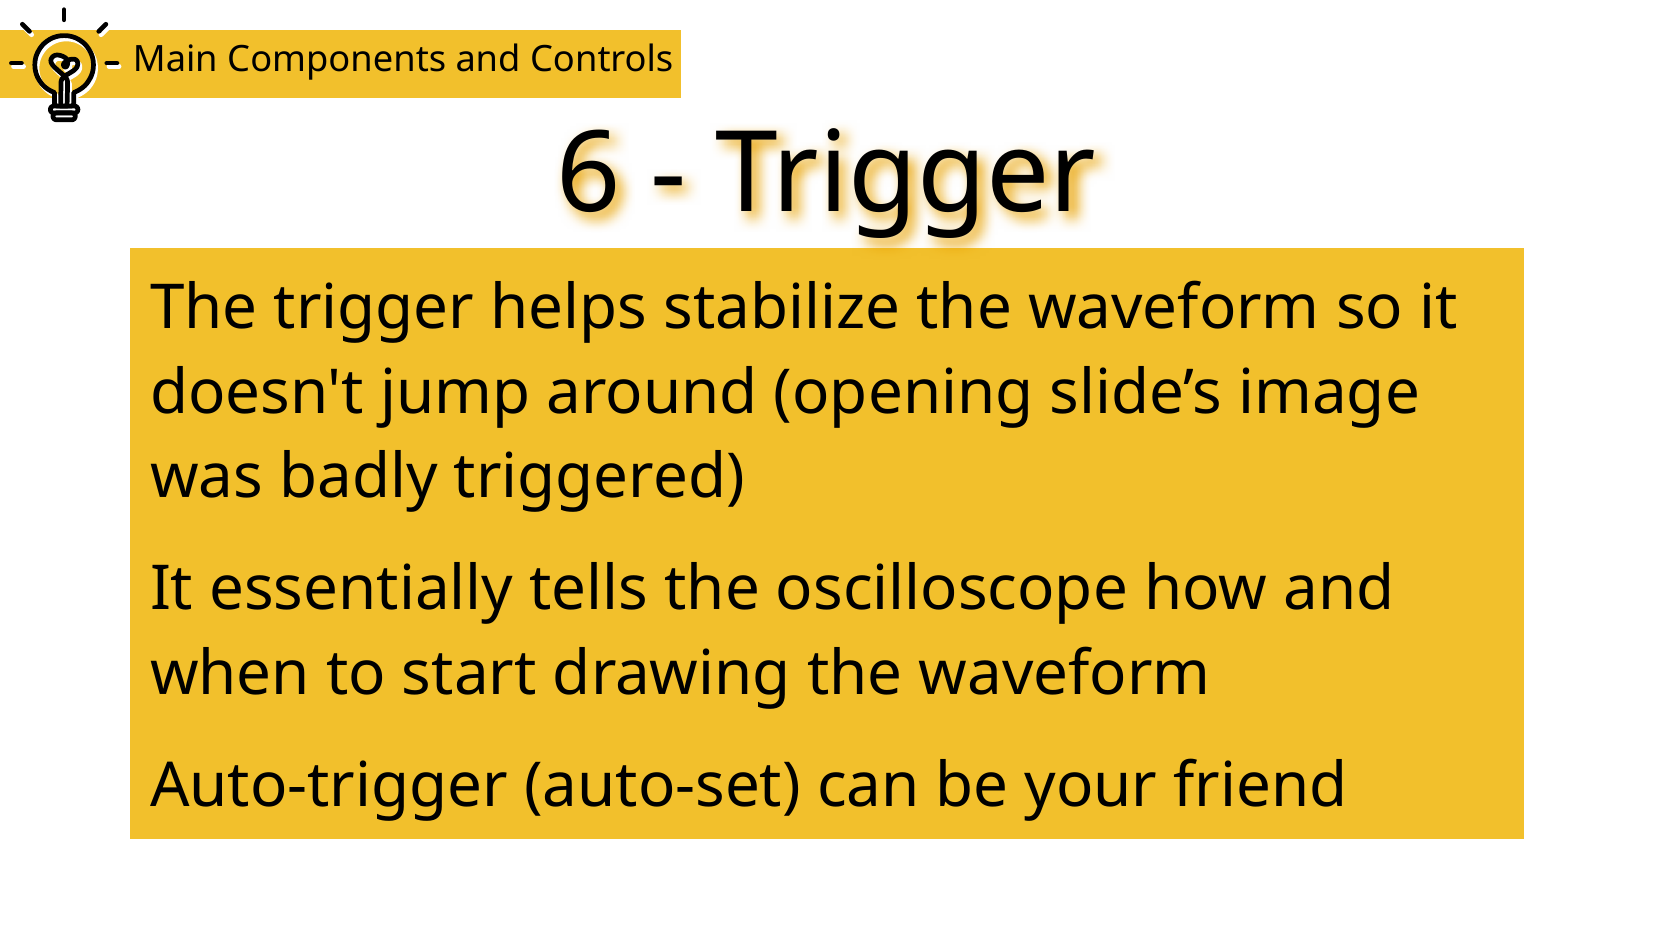

Main Components and Controls
# 6 - Trigger
The trigger helps stabilize the waveform so it doesn't jump around (opening slide’s image was badly triggered)
It essentially tells the oscilloscope how and when to start drawing the waveform
Auto-trigger (auto-set) can be your friend